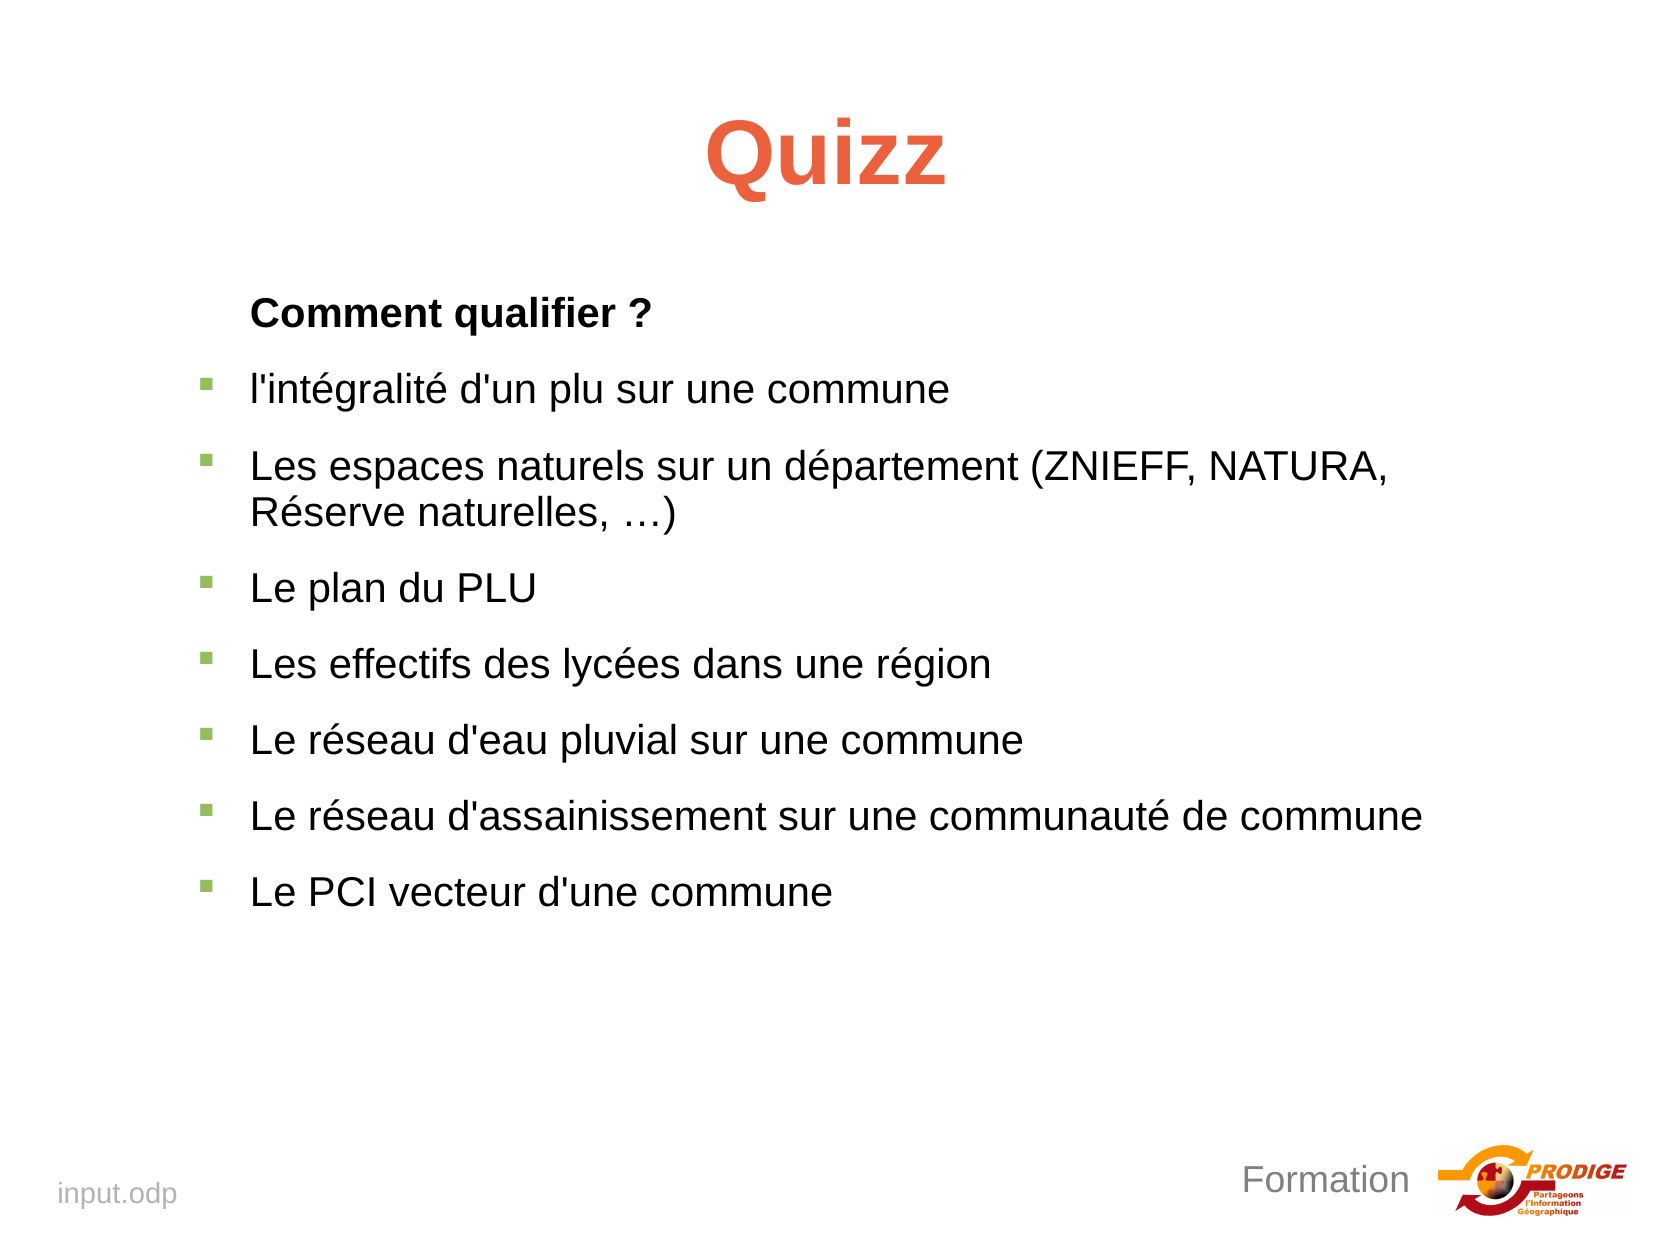

# Quizz
Comment qualifier ?
l'intégralité d'un plu sur une commune
Les espaces naturels sur un département (ZNIEFF, NATURA, Réserve naturelles, …)
Le plan du PLU
Les effectifs des lycées dans une région
Le réseau d'eau pluvial sur une commune
Le réseau d'assainissement sur une communauté de commune
Le PCI vecteur d'une commune